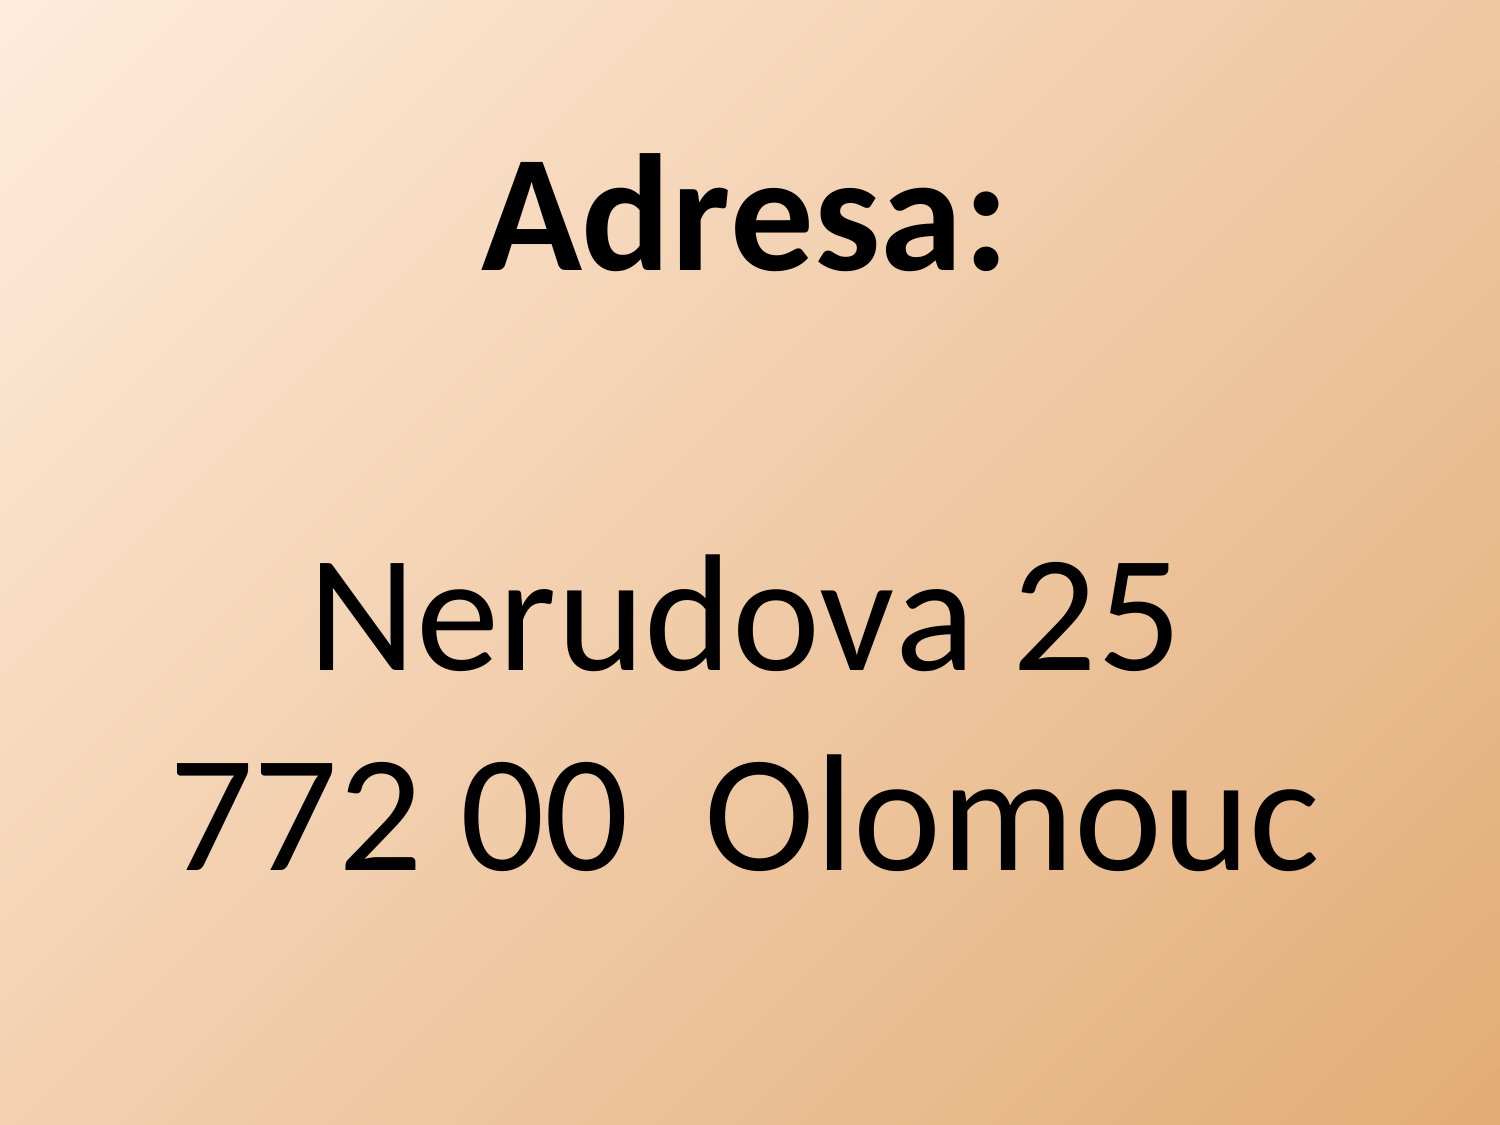

# Adresa: Nerudova 25 772 00 Olomouc